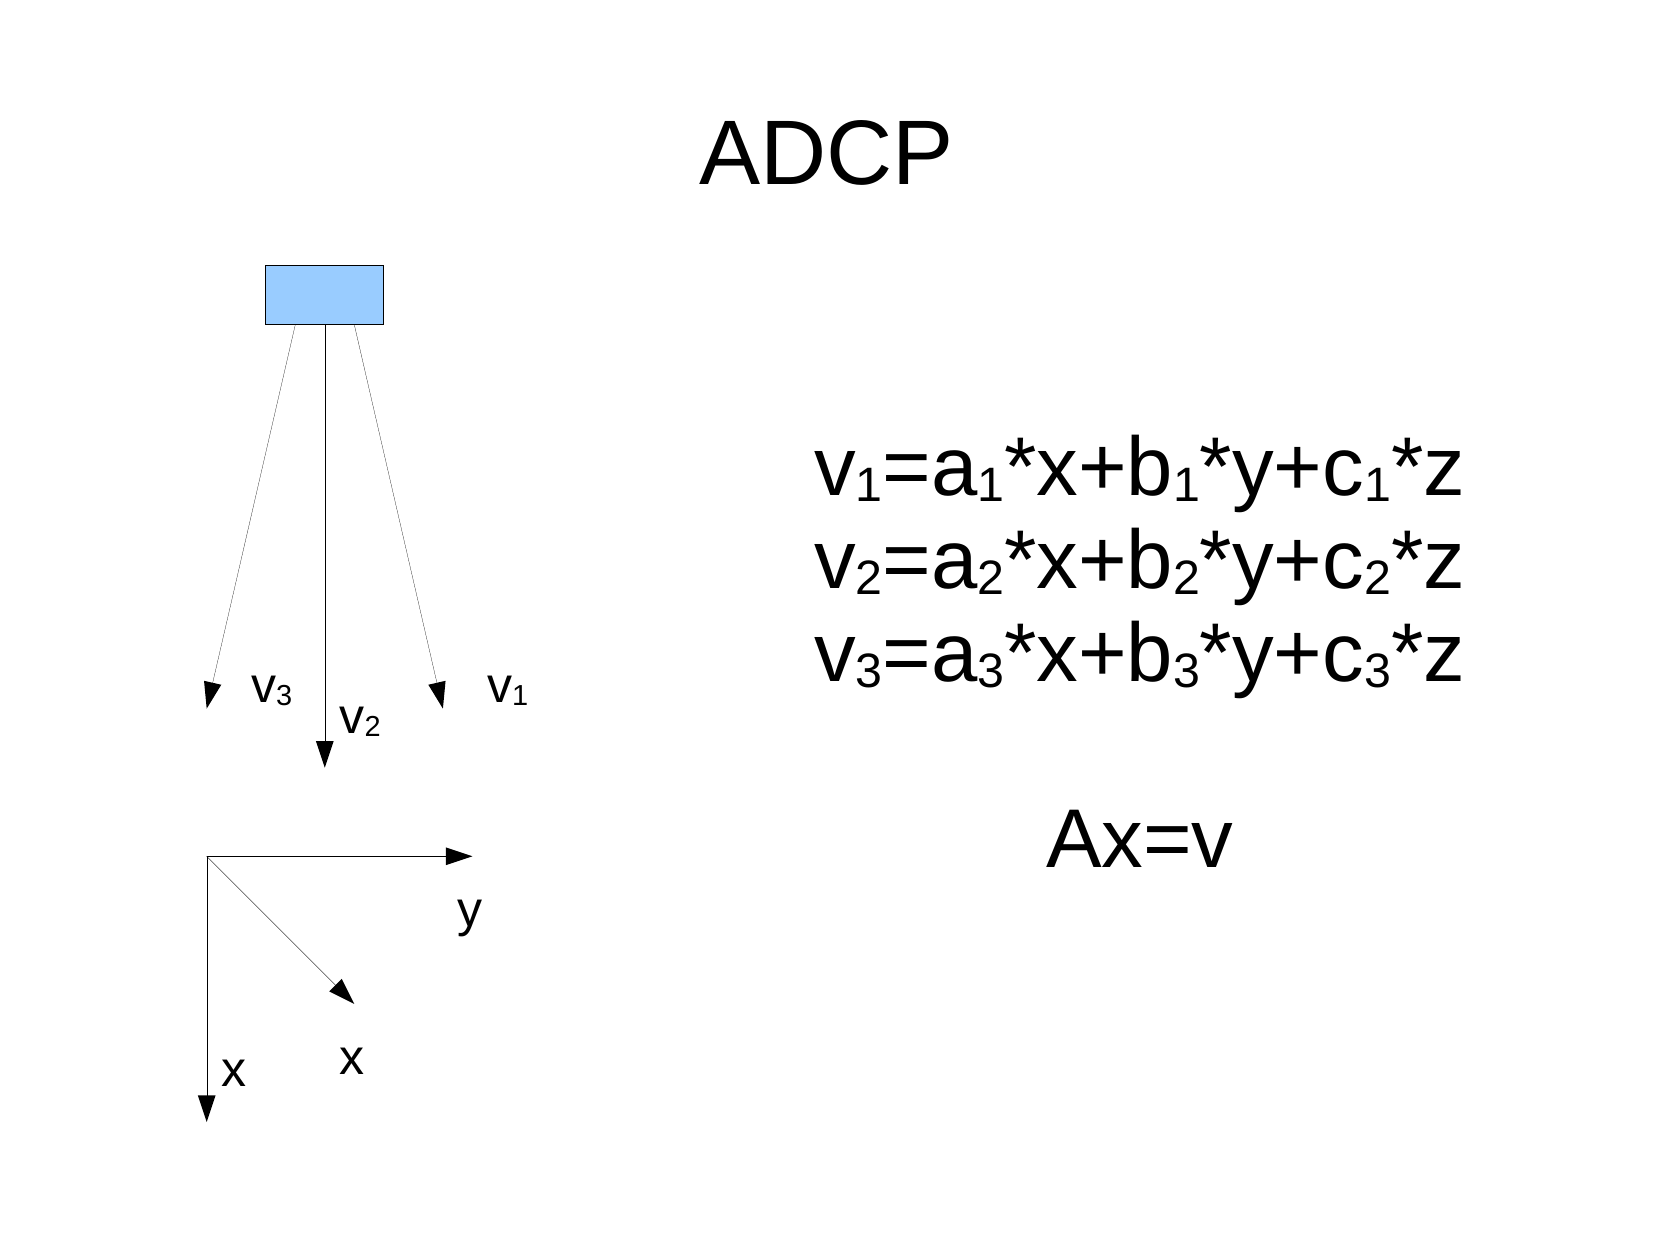

ADCP
v3
v1
v2
y
x
x
# v1=a1*x+b1*y+c1*z
v2=a2*x+b2*y+c2*z
v3=a3*x+b3*y+c3*z
Ax=v